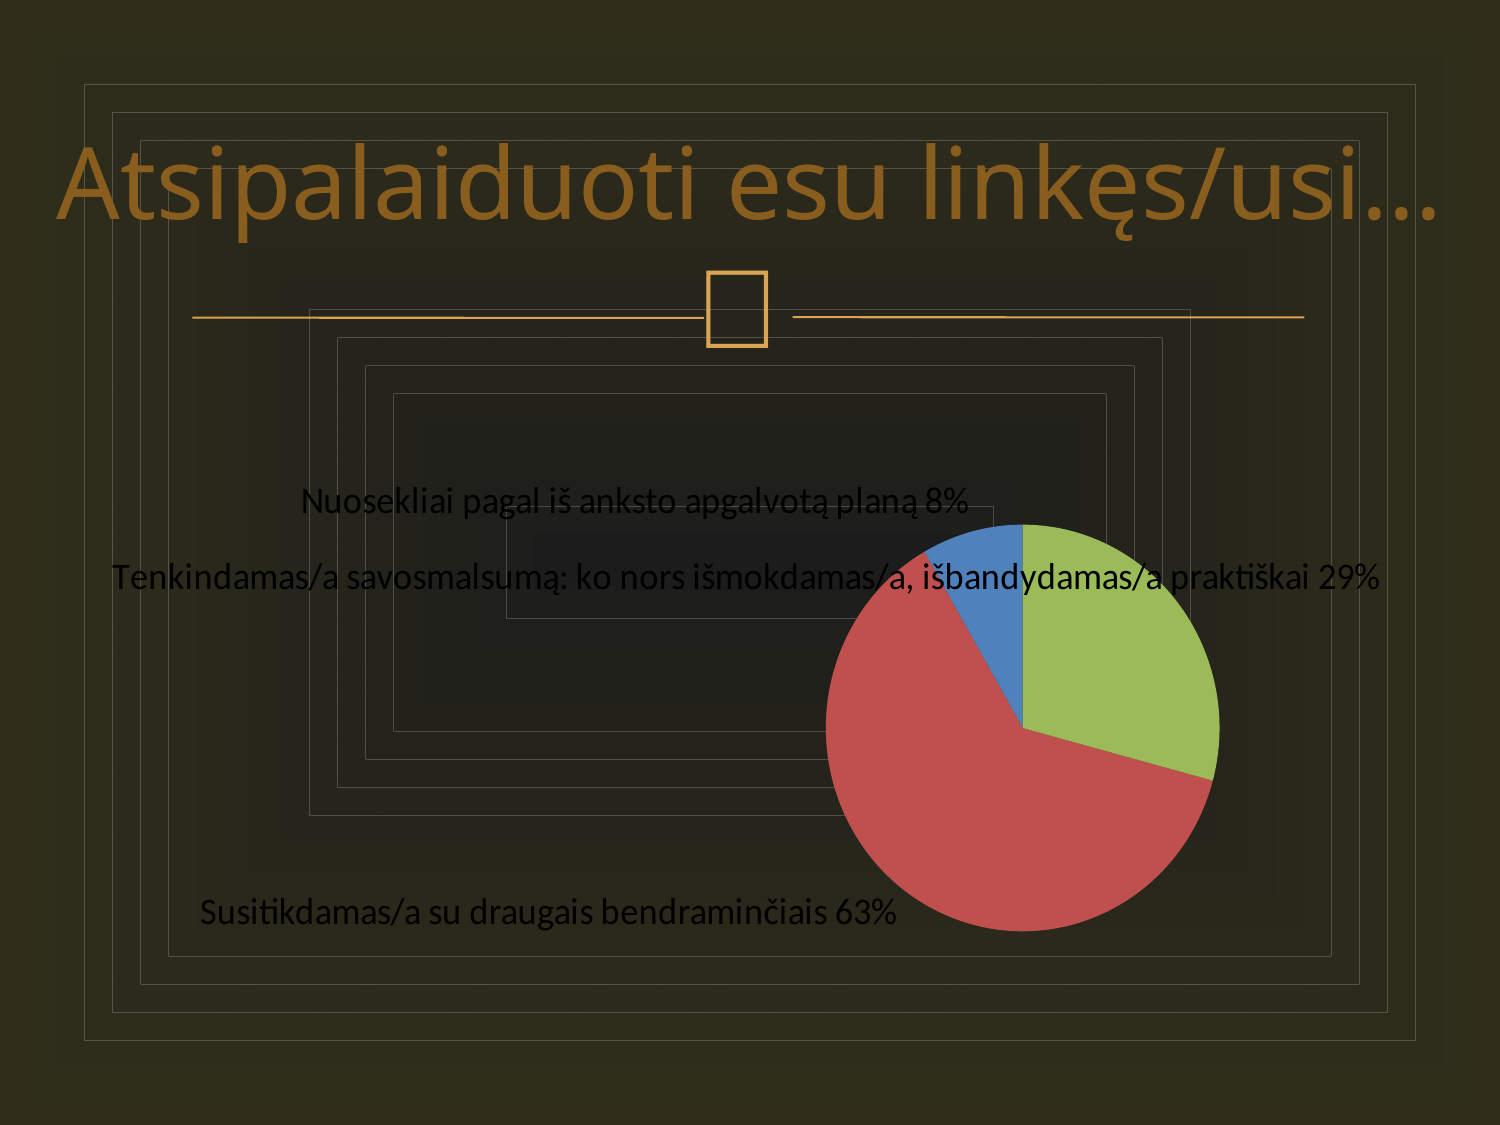

# Atsipalaiduoti esu linkęs/usi...
### Chart
| Category | Stulpelis1 |
|---|---|
| Nuosekliai pagal iš anksto apgalvotą planą | 2.0 |
| Susitikdamas/a su draugais bendraminčiais | 15.0 |
| Tenkindamas/a savosmalsumą: ko nors išmokdamas/a, išbandydamas/a praktiškai | 7.0 |
| None | 0.0 |